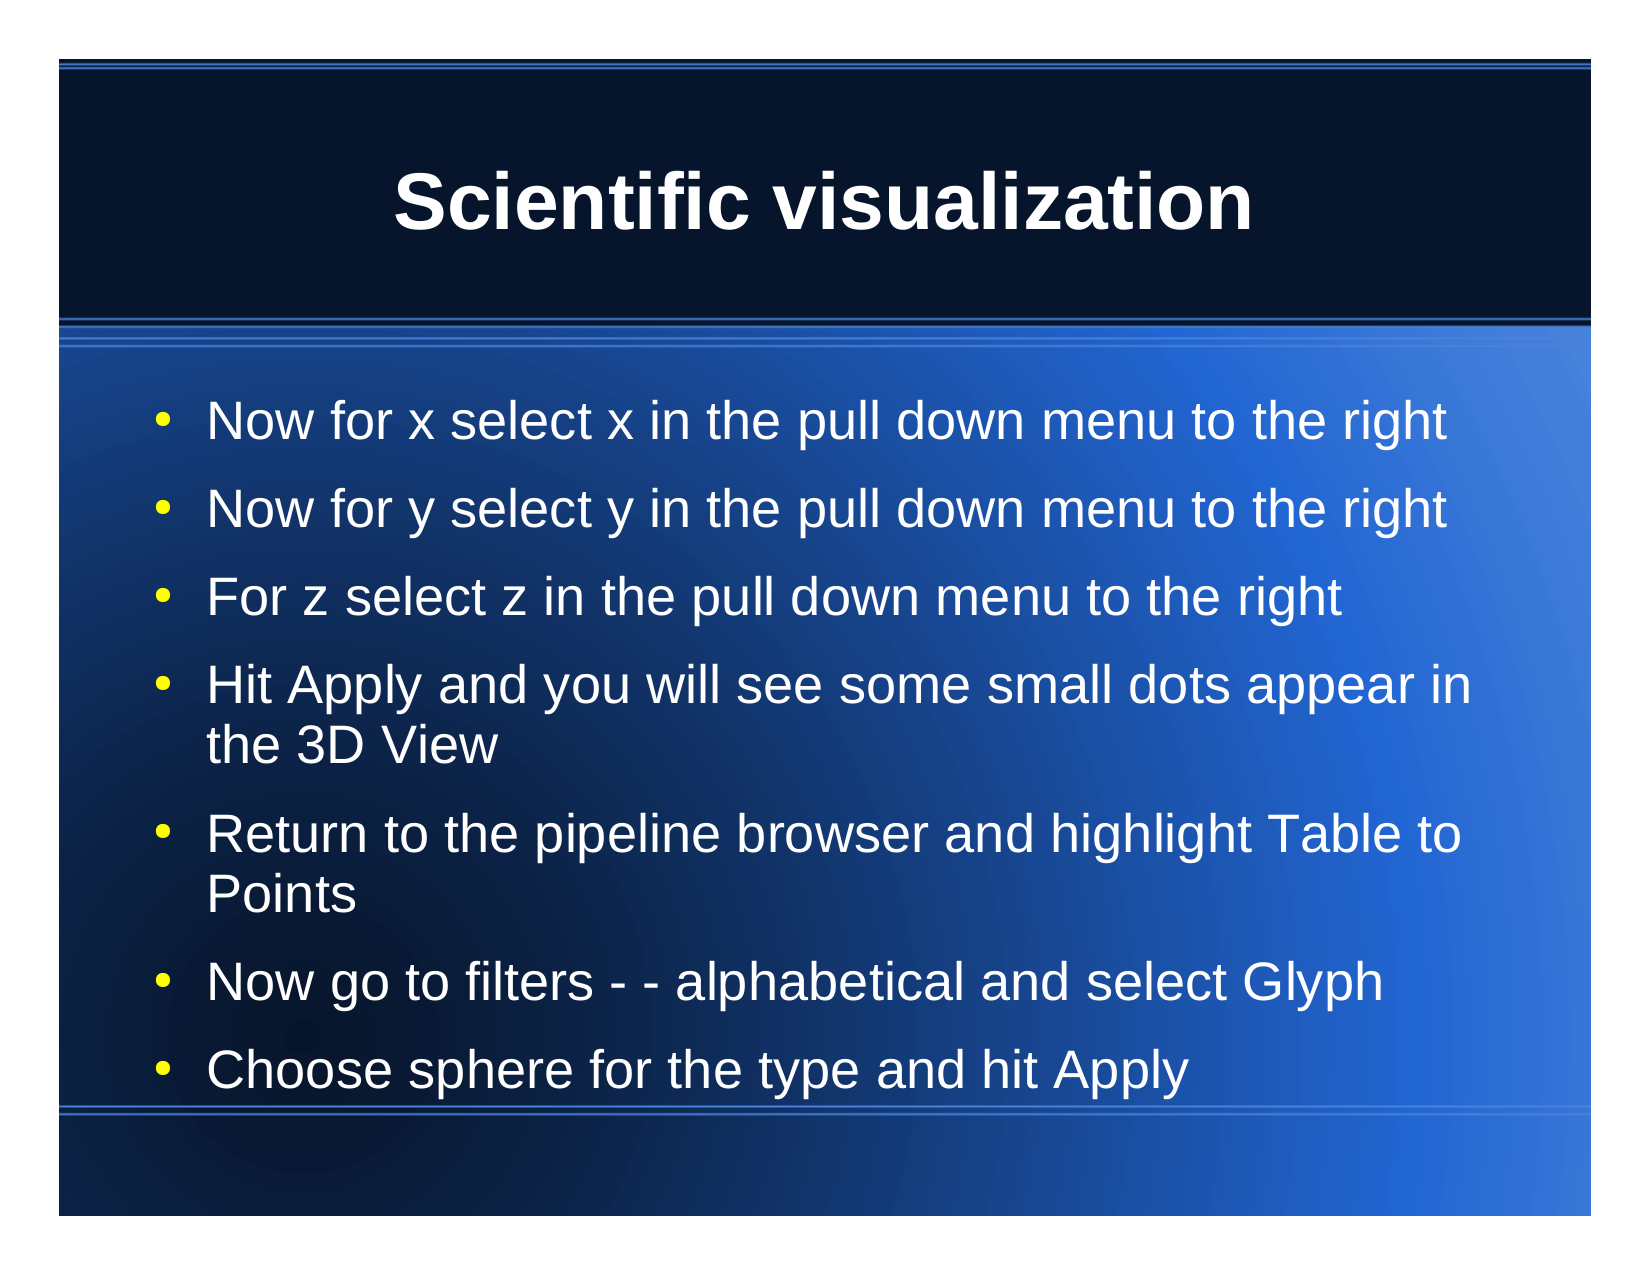

# Scientific visualization
Now for x select x in the pull down menu to the right
Now for y select y in the pull down menu to the right
For z select z in the pull down menu to the right
Hit Apply and you will see some small dots appear in the 3D View
Return to the pipeline browser and highlight Table to Points
Now go to filters - - alphabetical and select Glyph
Choose sphere for the type and hit Apply